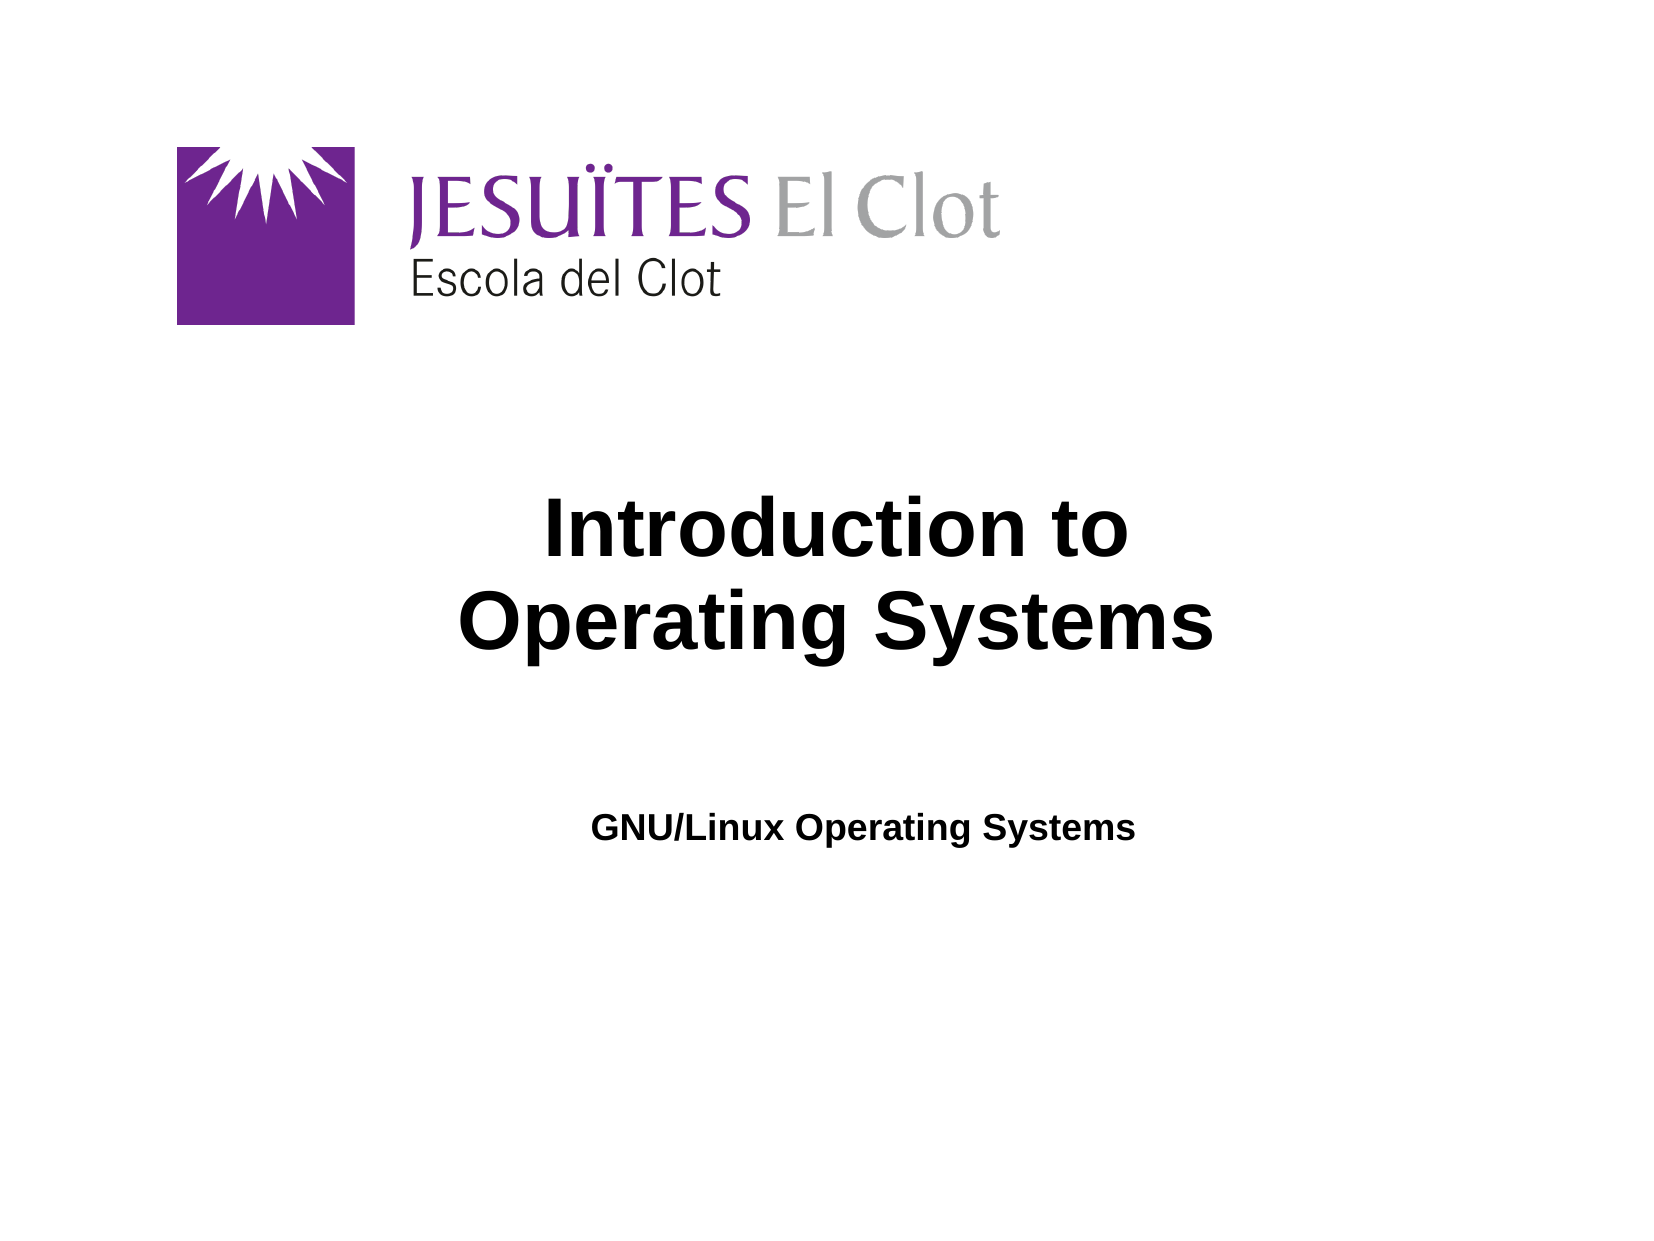

Introduction to Operating Systems
GNU/Linux Operating Systems